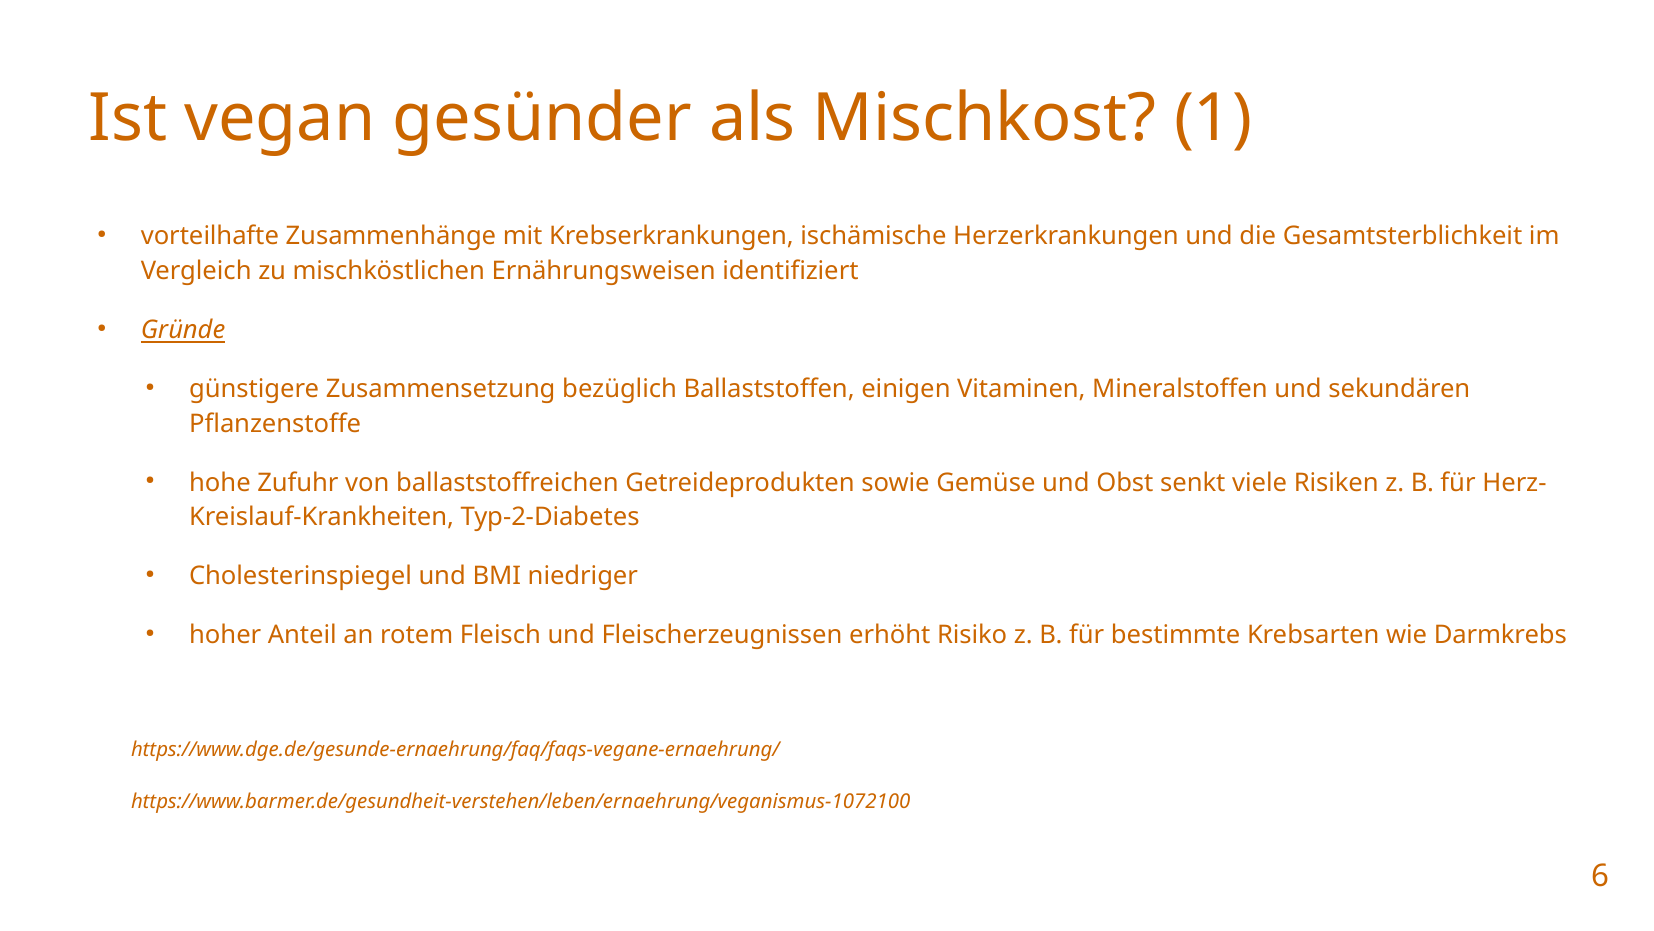

# Ist vegan gesünder als Mischkost? (1)
vorteilhafte Zusammenhänge mit Krebserkrankungen, ischämische Herzerkrankungen und die Gesamtsterblichkeit im Vergleich zu mischköstlichen Ernährungsweisen identifiziert
Gründe
günstigere Zusammensetzung bezüglich Ballaststoffen, einigen Vitaminen, Mineralstoffen und sekundären Pflanzenstoffe
hohe Zufuhr von ballaststoff­reichen Getreideprodukten sowie Gemüse und Obst senkt viele Risiken z. B. für Herz-Kreislauf-Krankheiten, Typ-2-Diabetes
Cholesterinspiegel und BMI niedriger
hoher Anteil an rotem Fleisch und Fleischerzeugnissen erhöht Risiko z. B. für bestimmte Krebsarten wie Darmkrebs
https://www.dge.de/gesunde-ernaehrung/faq/faqs-vegane-ernaehrung/
https://www.barmer.de/gesundheit-verstehen/leben/ernaehrung/veganismus-1072100